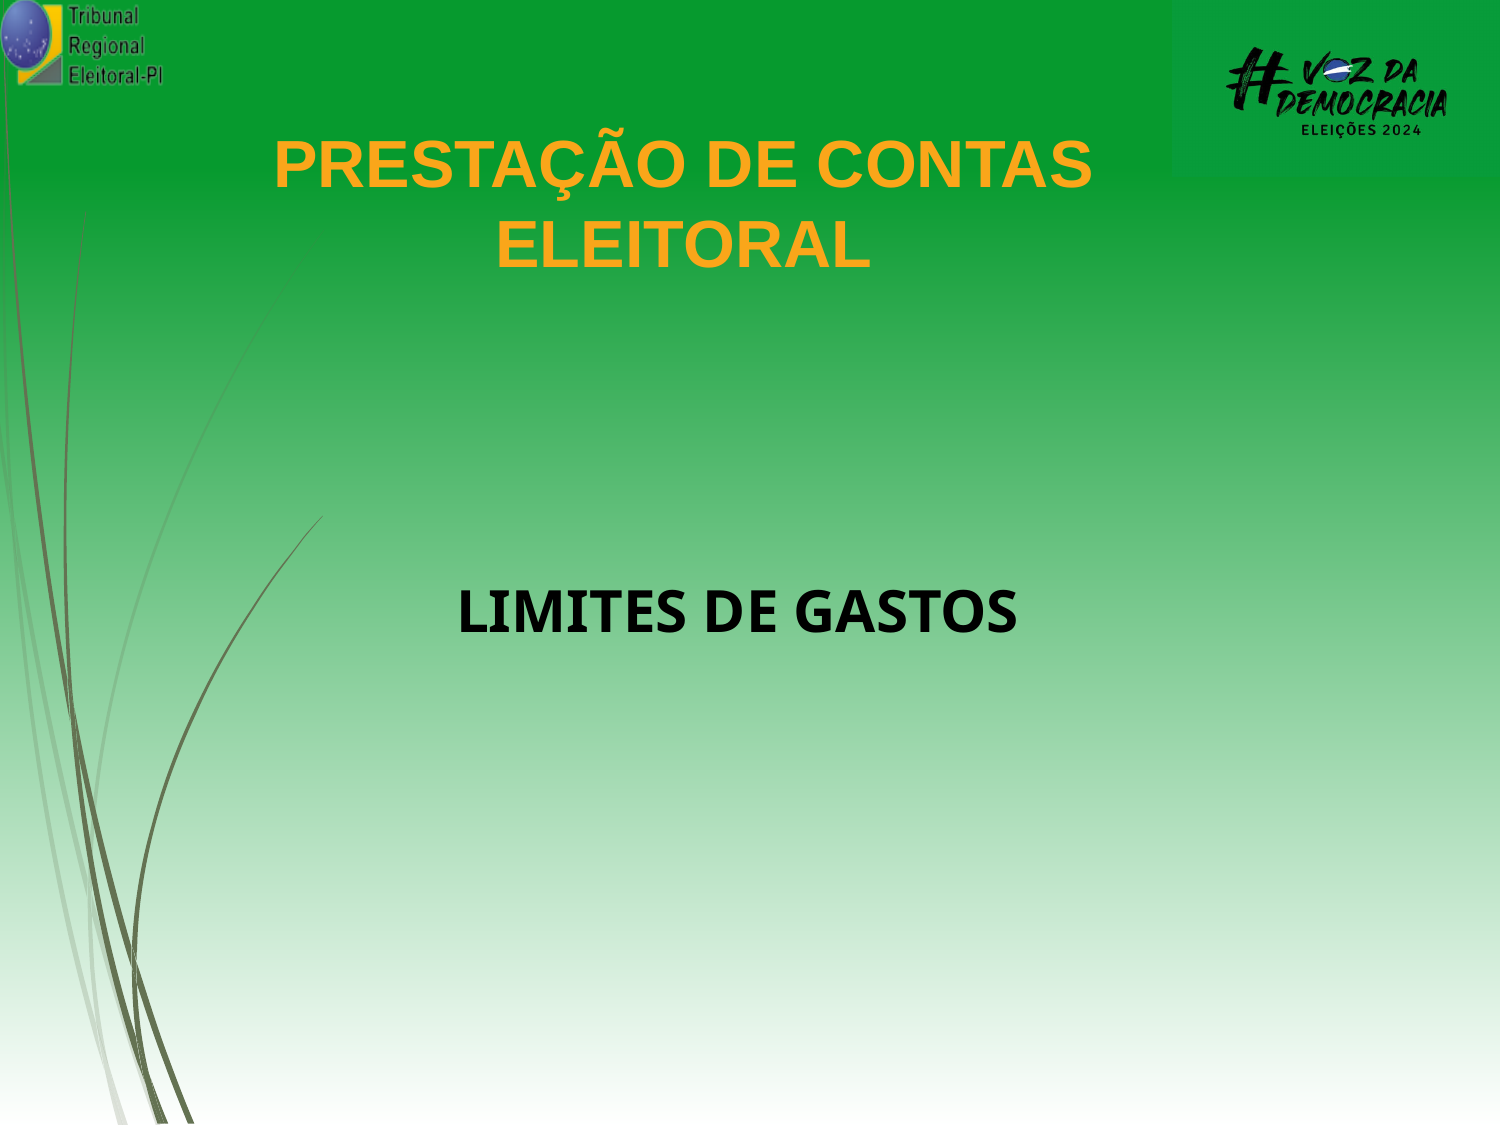

PRESTAÇÃO DE CONTAS
ELEITORAL
LIMITES DE GASTOS